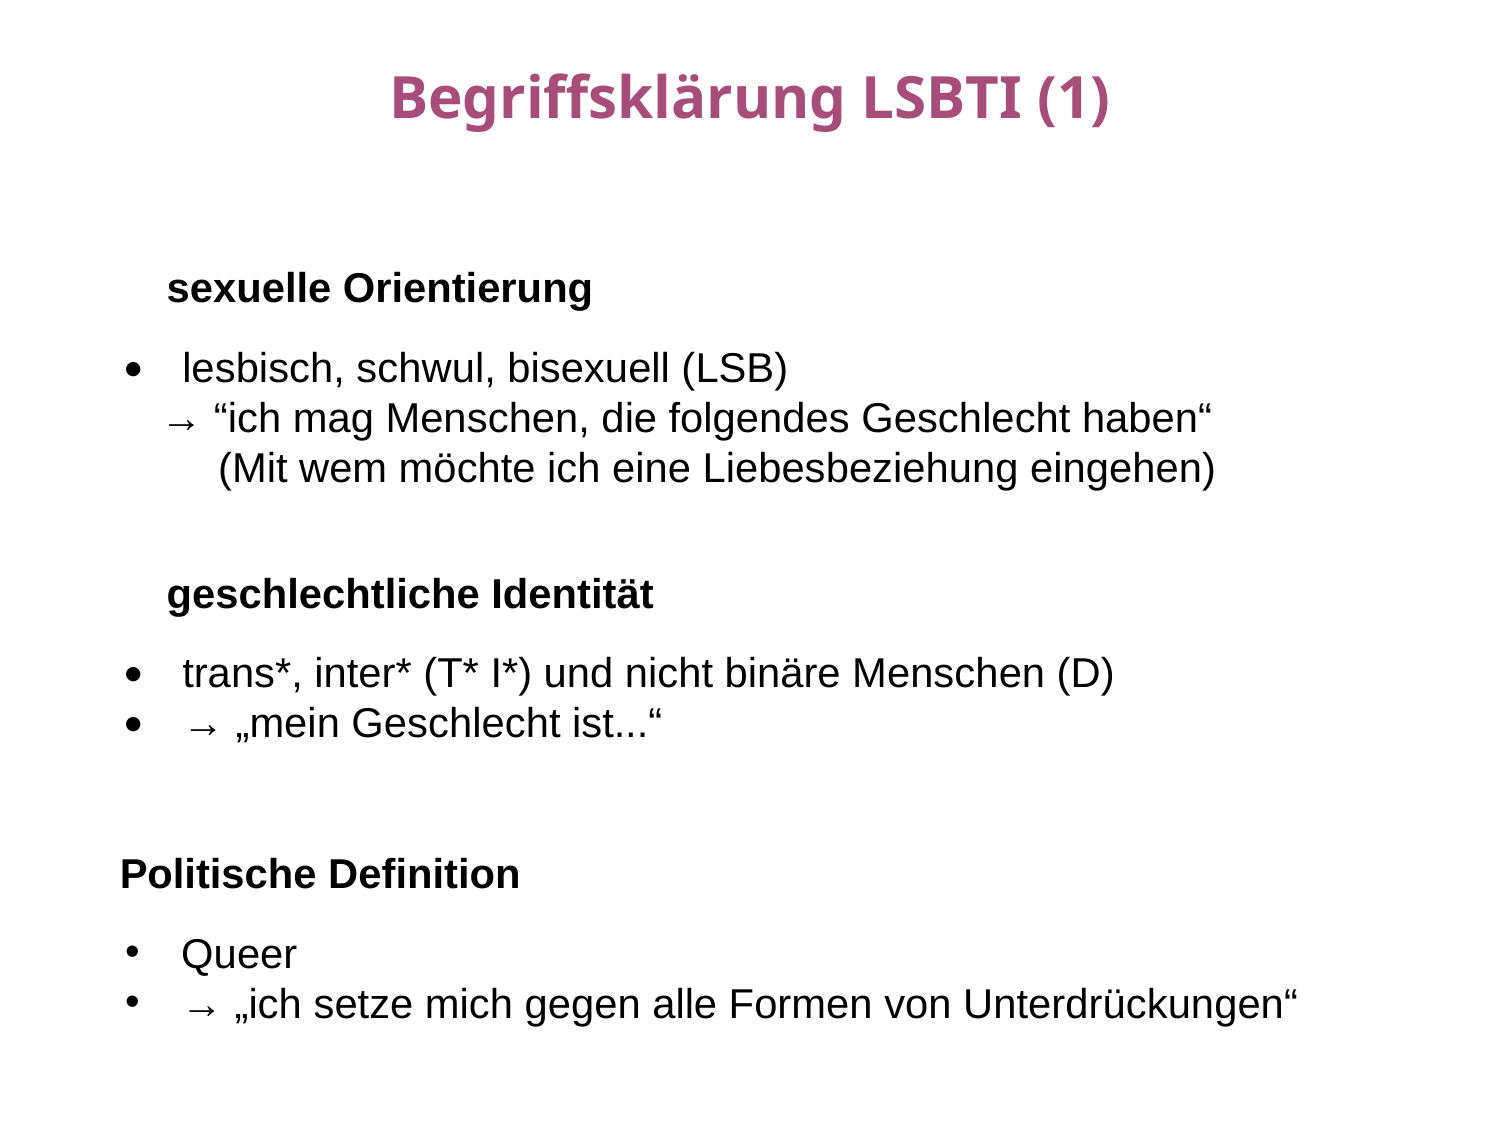

Begriffsklärung LSBTI (1)
sexuelle Orientierung
lesbisch, schwul, bisexuell (LSB)
 → “ich mag Menschen, die folgendes Geschlecht haben“
 (Mit wem möchte ich eine Liebesbeziehung eingehen)
geschlechtliche Identität
trans*, inter* (T* I*) und nicht binäre Menschen (D)
→ „mein Geschlecht ist...“
 Politische Definition
Queer
→ „ich setze mich gegen alle Formen von Unterdrückungen“